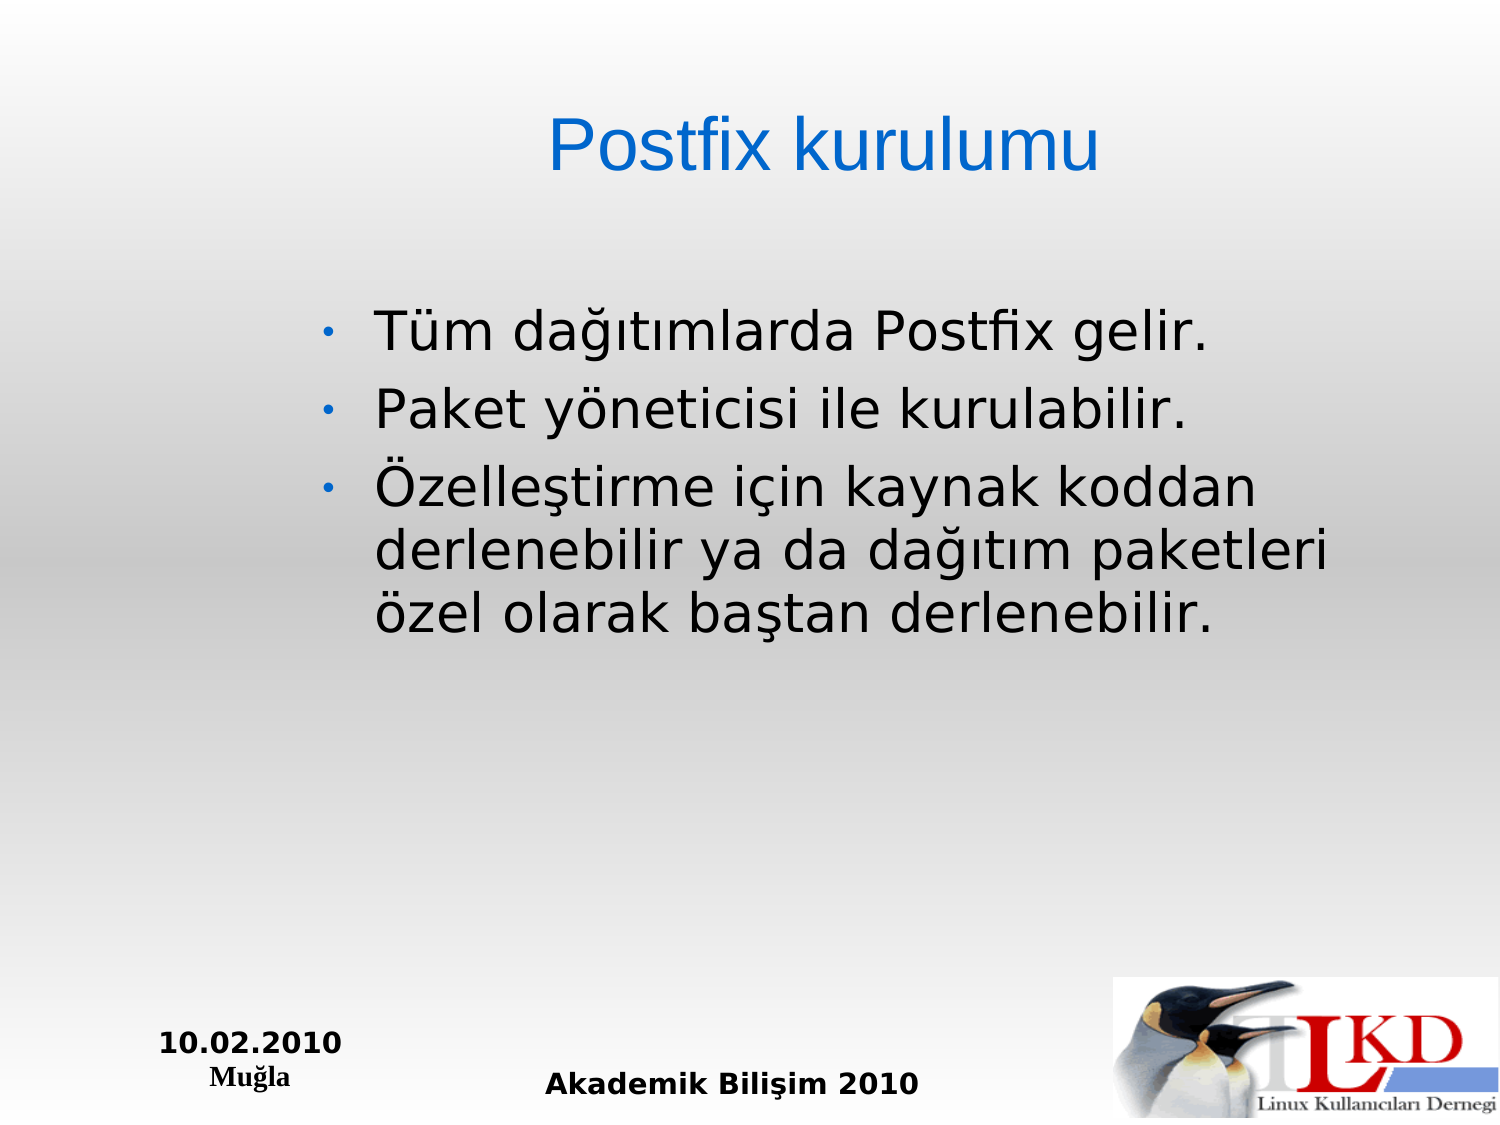

# Postfix kurulumu
Tüm dağıtımlarda Postfix gelir.
Paket yöneticisi ile kurulabilir.
Özelleştirme için kaynak koddan derlenebilir ya da dağıtım paketleri özel olarak baştan derlenebilir.